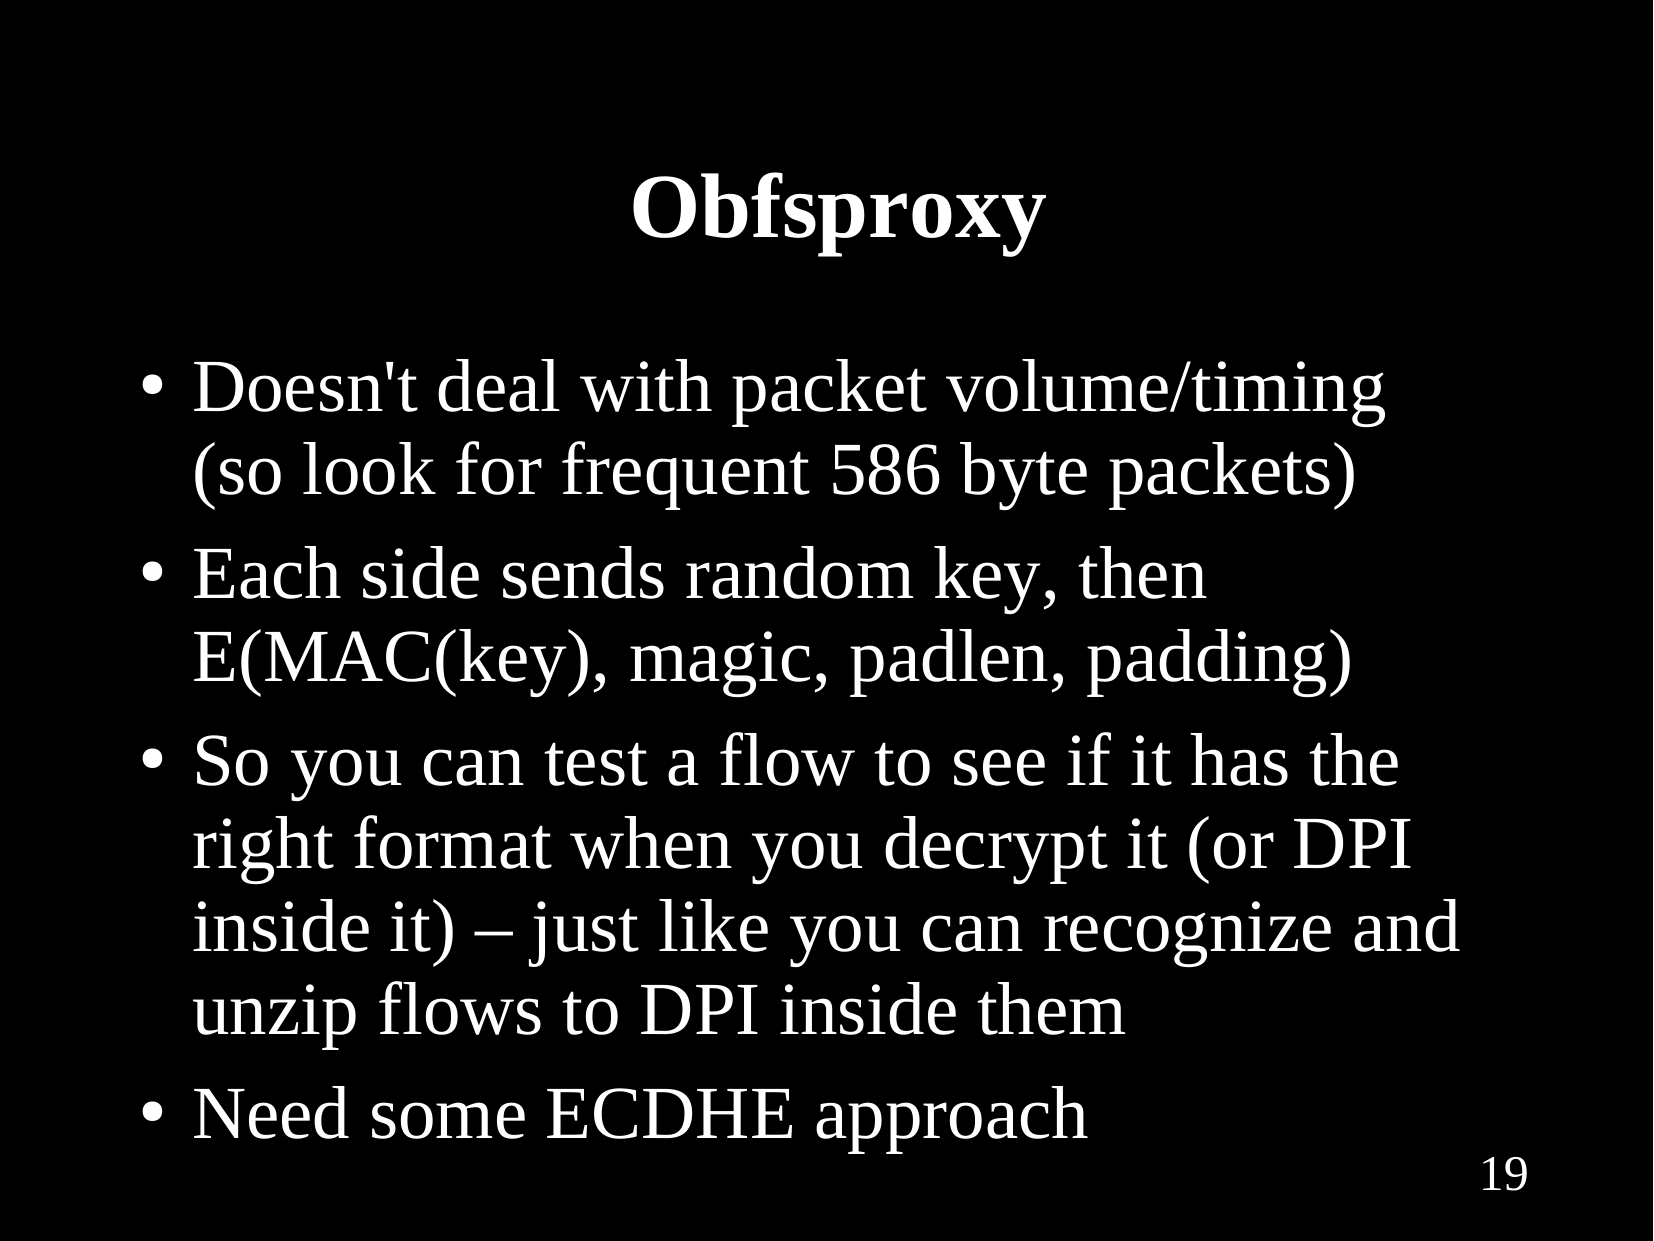

# Obfsproxy
Doesn't deal with packet volume/timing (so look for frequent 586 byte packets)
Each side sends random key, then E(MAC(key), magic, padlen, padding)
So you can test a flow to see if it has the right format when you decrypt it (or DPI inside it) – just like you can recognize and unzip flows to DPI inside them
Need some ECDHE approach